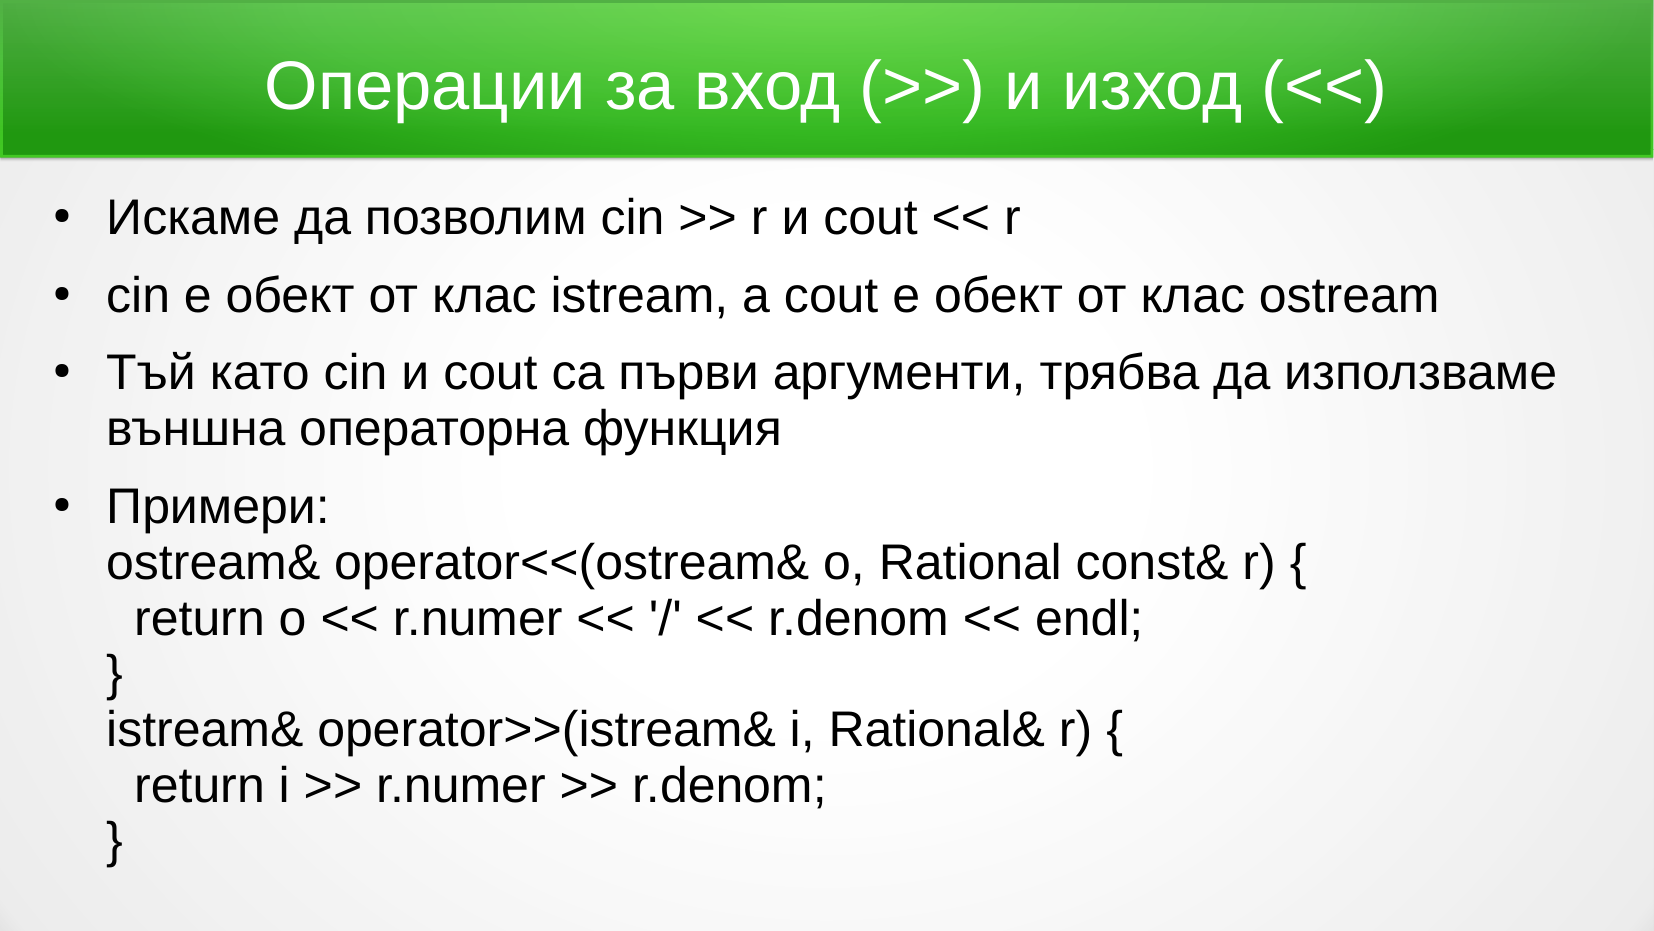

# Операции за вход (>>) и изход (<<)
Искаме да позволим cin >> r и cout << r
cin е обект от клас istream, а cout е обект от клас ostream
Тъй като cin и cout са първи аргументи, трябва да използваме външна операторна функция
Примери:
ostream& operator<<(ostream& o, Rational const& r) {
 return o << r.numer << '/' << r.denom << endl;
}
istream& operator>>(istream& i, Rational& r) {
 return i >> r.numer >> r.denom;
}